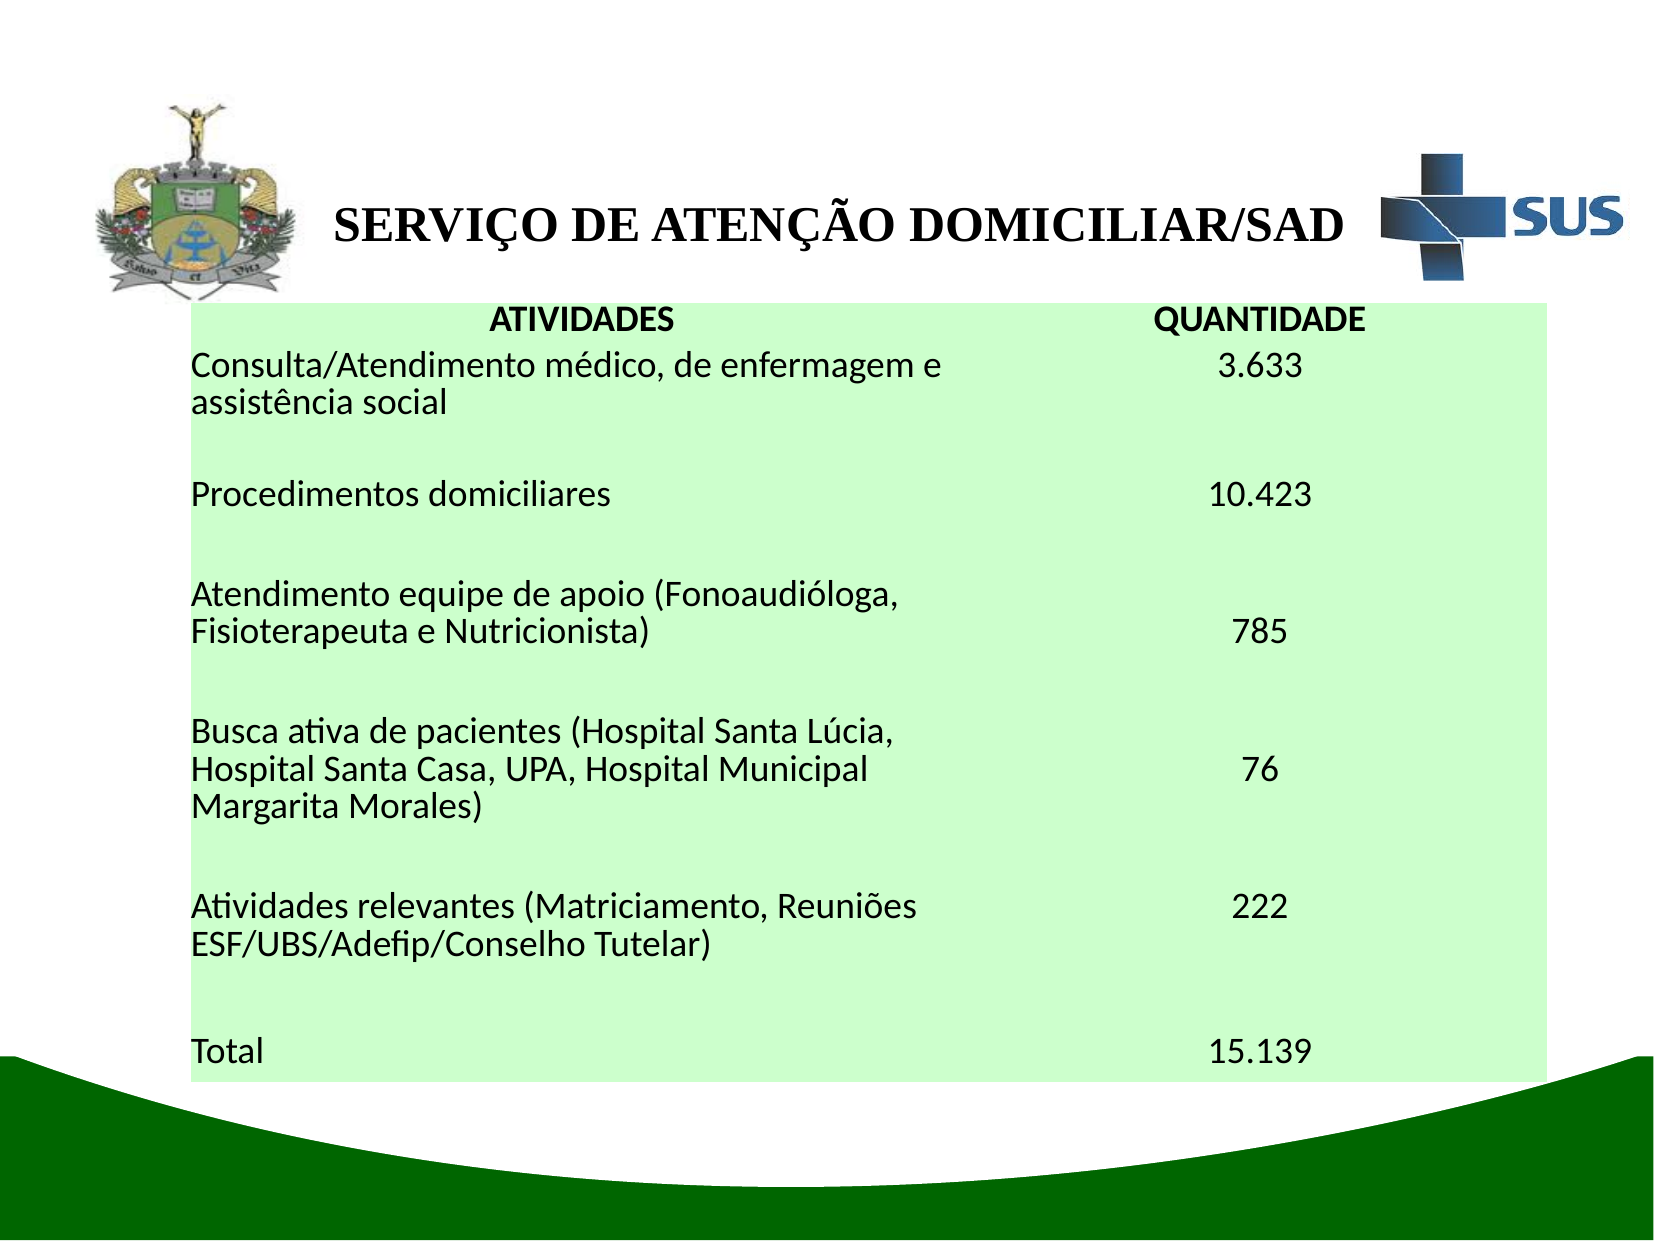

SERVIÇO DE ATENÇÃO DOMICILIAR/SAD
| ATIVIDADES | QUANTIDADE |
| --- | --- |
| Consulta/Atendimento médico, de enfermagem e assistência social | 3.633 |
| Procedimentos domiciliares | 10.423 |
| Atendimento equipe de apoio (Fonoaudióloga, Fisioterapeuta e Nutricionista) | 785 |
| Busca ativa de pacientes (Hospital Santa Lúcia, Hospital Santa Casa, UPA, Hospital Municipal Margarita Morales) | 76 |
| Atividades relevantes (Matriciamento, Reuniões ESF/UBS/Adefip/Conselho Tutelar) | 222 |
| Total | 15.139 |